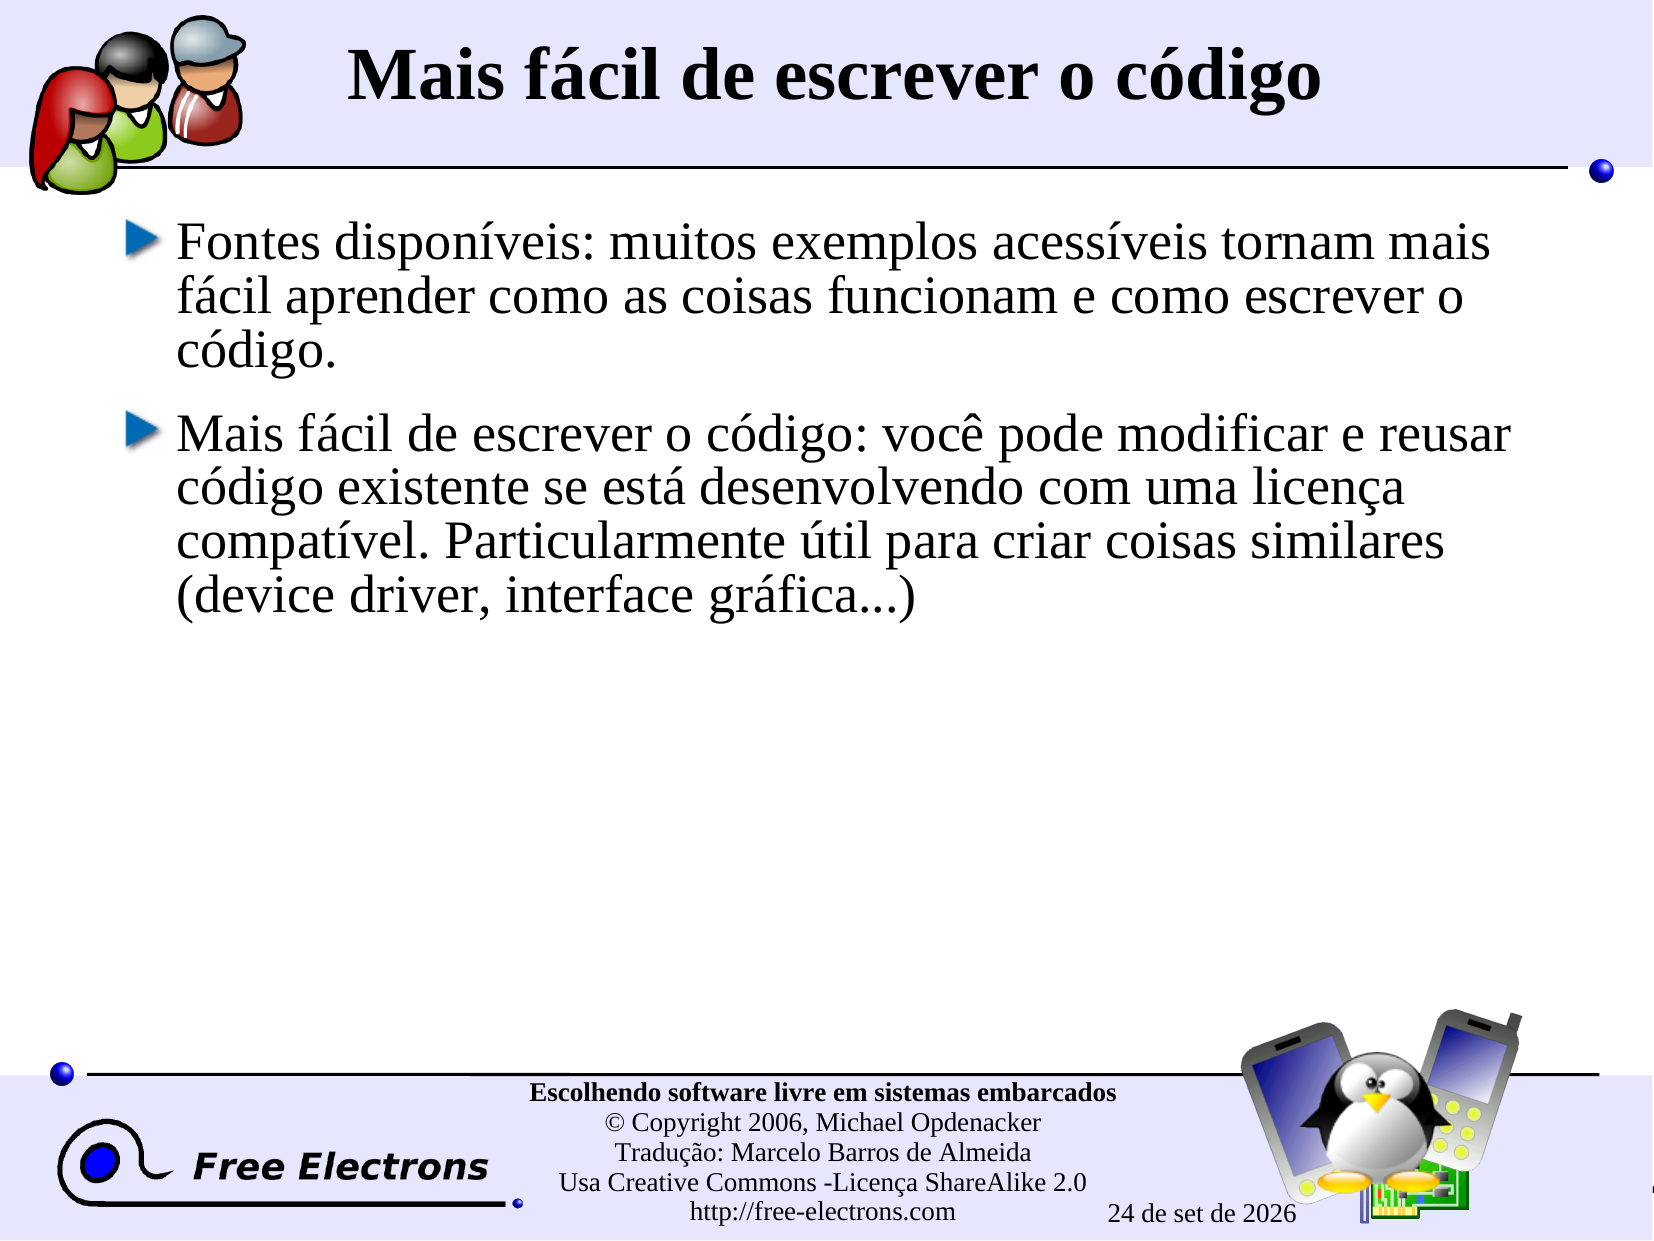

# Mais fácil de escrever o código
Fontes disponíveis: muitos exemplos acessíveis tornam mais fácil aprender como as coisas funcionam e como escrever o código.
Mais fácil de escrever o código: você pode modificar e reusar código existente se está desenvolvendo com uma licença compatível. Particularmente útil para criar coisas similares (device driver, interface gráfica...)